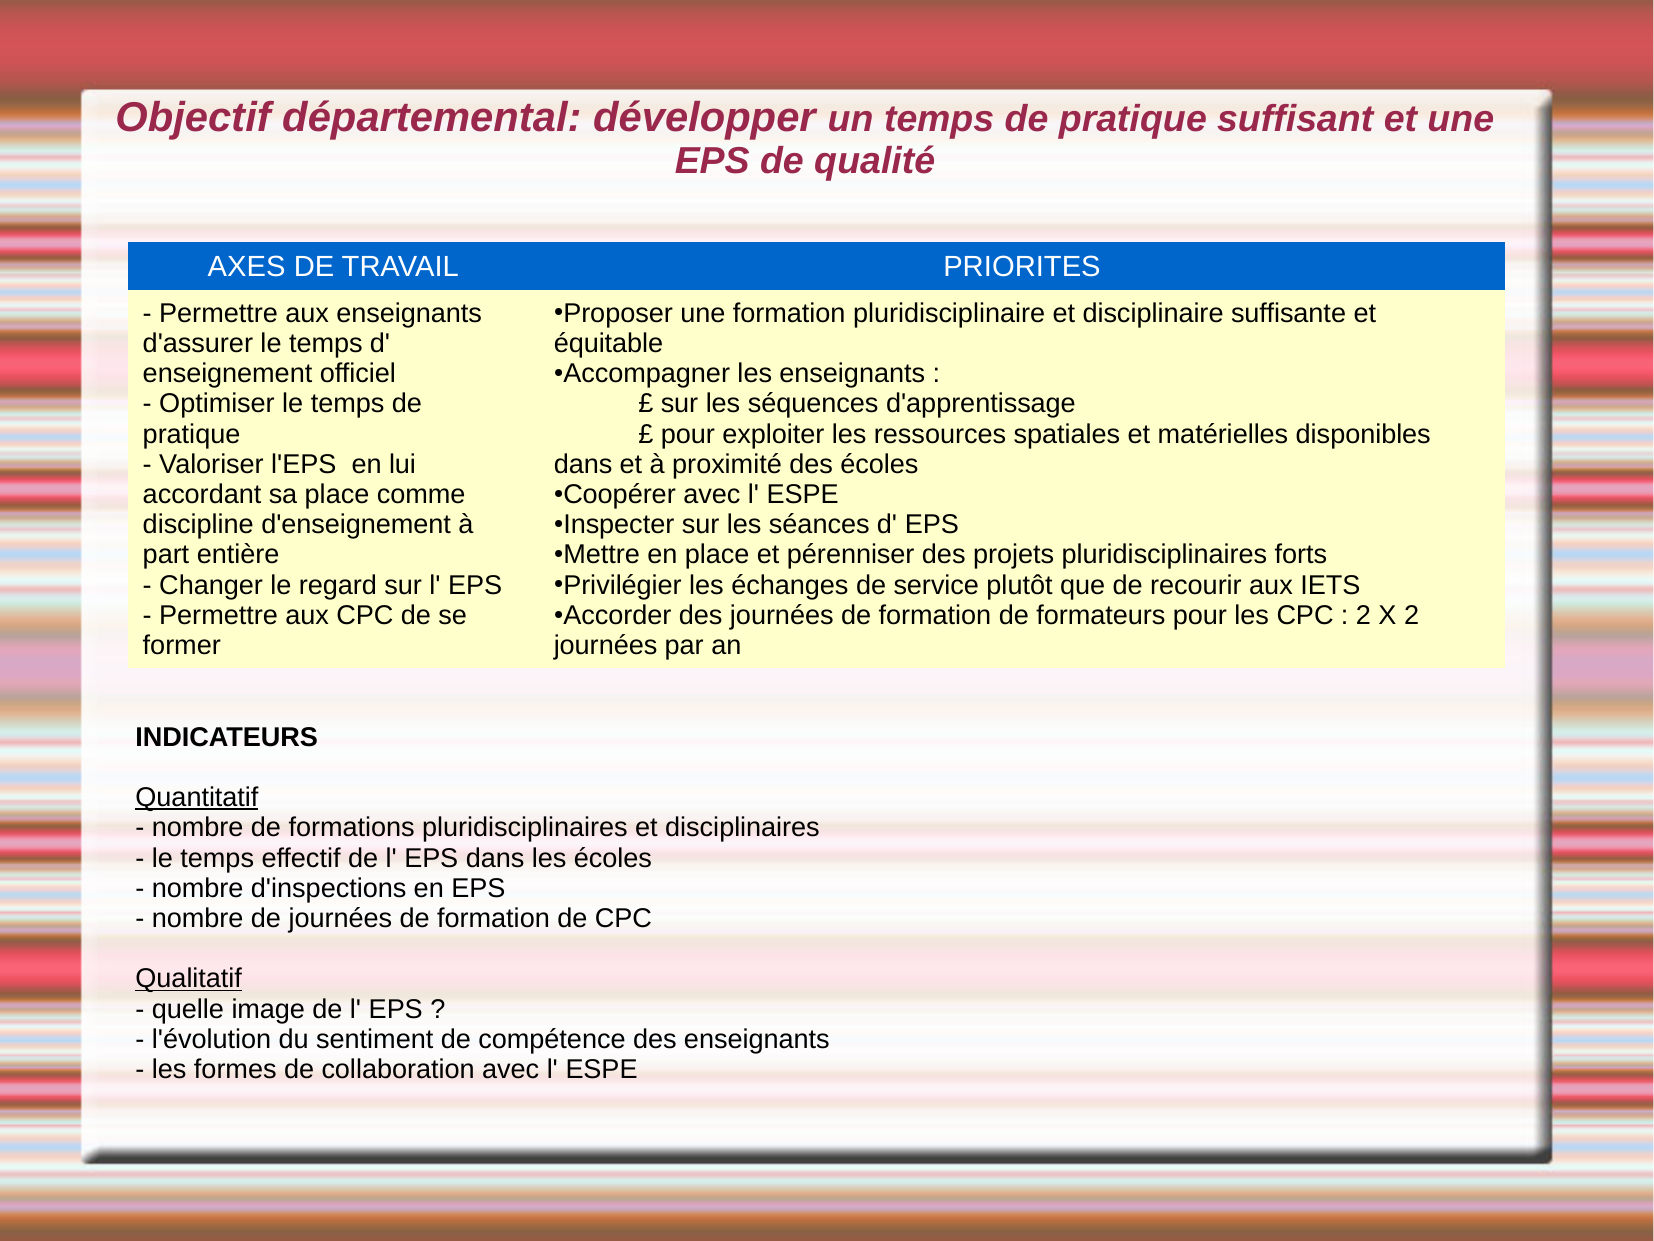

# Objectif départemental: développer un temps de pratique suffisant et une EPS de qualité
| AXES DE TRAVAIL | PRIORITES |
| --- | --- |
| - Permettre aux enseignants d'assurer le temps d' enseignement officiel - Optimiser le temps de pratique - Valoriser l'EPS en lui accordant sa place comme discipline d'enseignement à part entière - Changer le regard sur l' EPS - Permettre aux CPC de se former | Proposer une formation pluridisciplinaire et disciplinaire suffisante et équitable Accompagner les enseignants : £ sur les séquences d'apprentissage £ pour exploiter les ressources spatiales et matérielles disponibles dans et à proximité des écoles Coopérer avec l' ESPE Inspecter sur les séances d' EPS Mettre en place et pérenniser des projets pluridisciplinaires forts Privilégier les échanges de service plutôt que de recourir aux IETS Accorder des journées de formation de formateurs pour les CPC : 2 X 2 journées par an |
| INDICATEURS  Quantitatif - nombre de formations pluridisciplinaires et disciplinaires - le temps effectif de l' EPS dans les écoles - nombre d'inspections en EPS - nombre de journées de formation de CPC Qualitatif - quelle image de l' EPS ? - l'évolution du sentiment de compétence des enseignants - les formes de collaboration avec l' ESPE |
| --- |